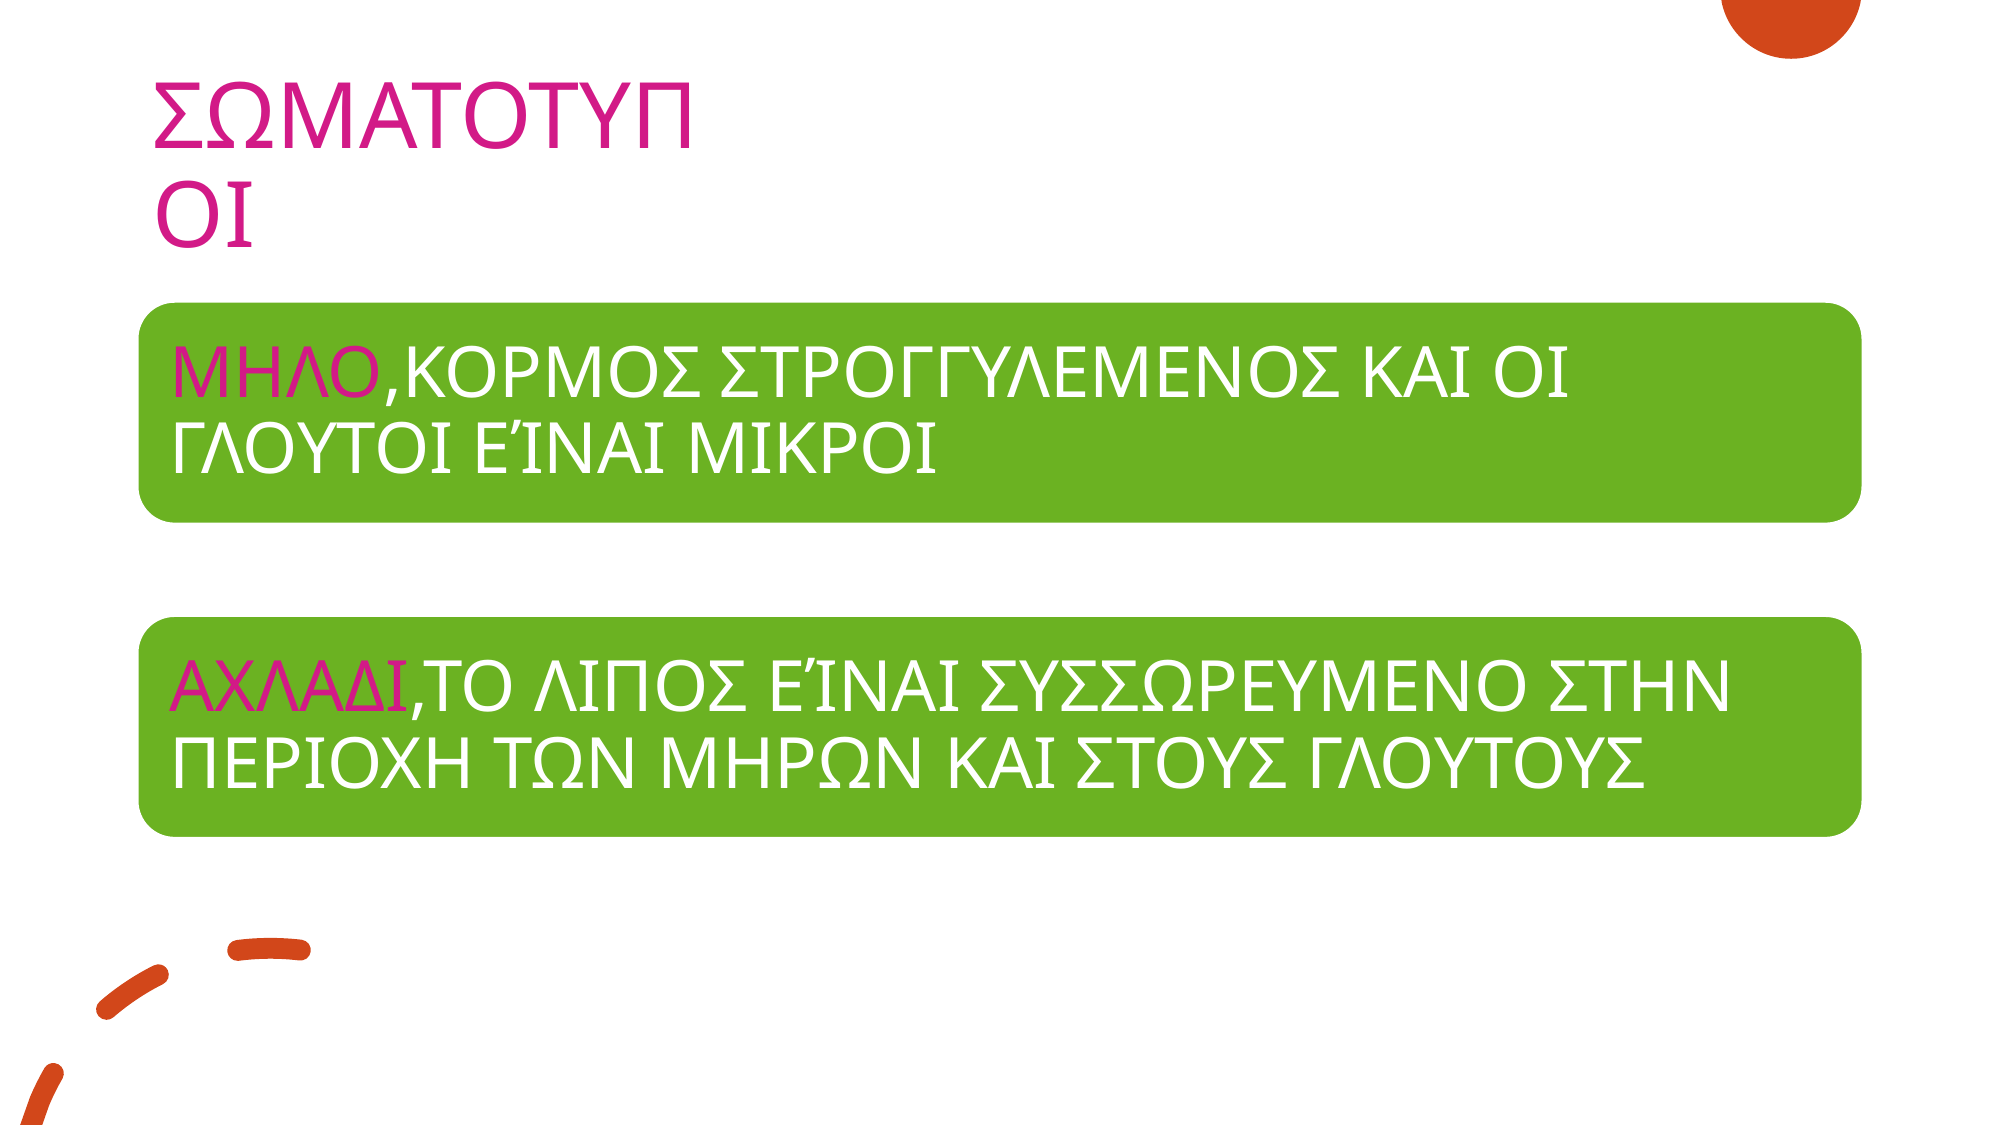

# ΣΩΜΑΤΟΤΥΠΟΙ
ΜΗΛΟ,ΚΟΡΜΟΣ ΣΤΡΟΓΓΥΛΕΜΕΝΟΣ ΚΑΙ ΟΙ ΓΛΟΥΤΟΙ ΕΊΝΑΙ ΜΙΚΡΟΙ
ΑΧΛΑΔΙ,ΤΟ ΛΙΠΟΣ ΕΊΝΑΙ ΣΥΣΣΩΡΕΥΜΕΝΟ ΣΤΗΝ ΠΕΡΙΟΧΗ ΤΩΝ ΜΗΡΩΝ ΚΑΙ ΣΤΟΥΣ ΓΛΟΥΤΟΥΣ